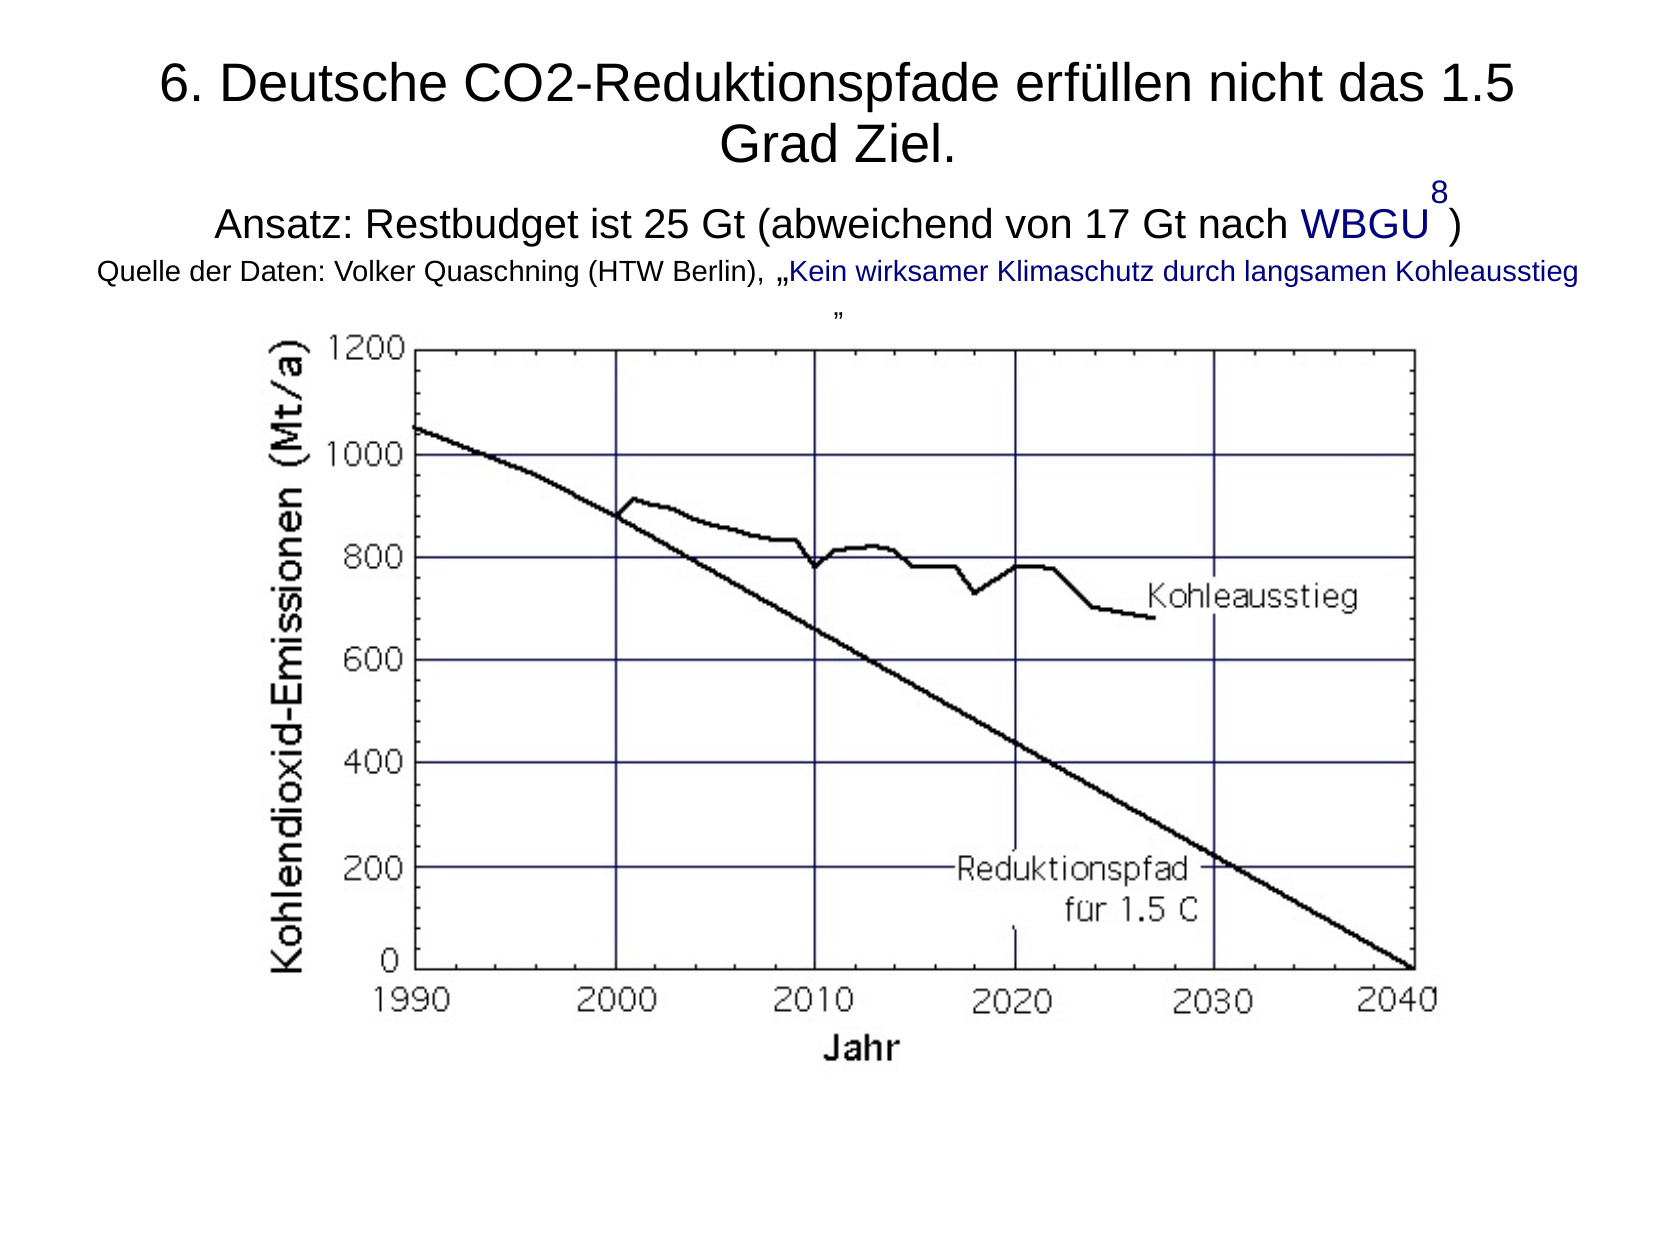

# 6. Deutsche CO2-Reduktionspfade erfüllen nicht das 1.5 Grad Ziel. Ansatz: Restbudget ist 25 Gt (abweichend von 17 Gt nach WBGU8) Quelle der Daten: Volker Quaschning (HTW Berlin), „Kein wirksamer Klimaschutz durch langsamen Kohleausstieg„